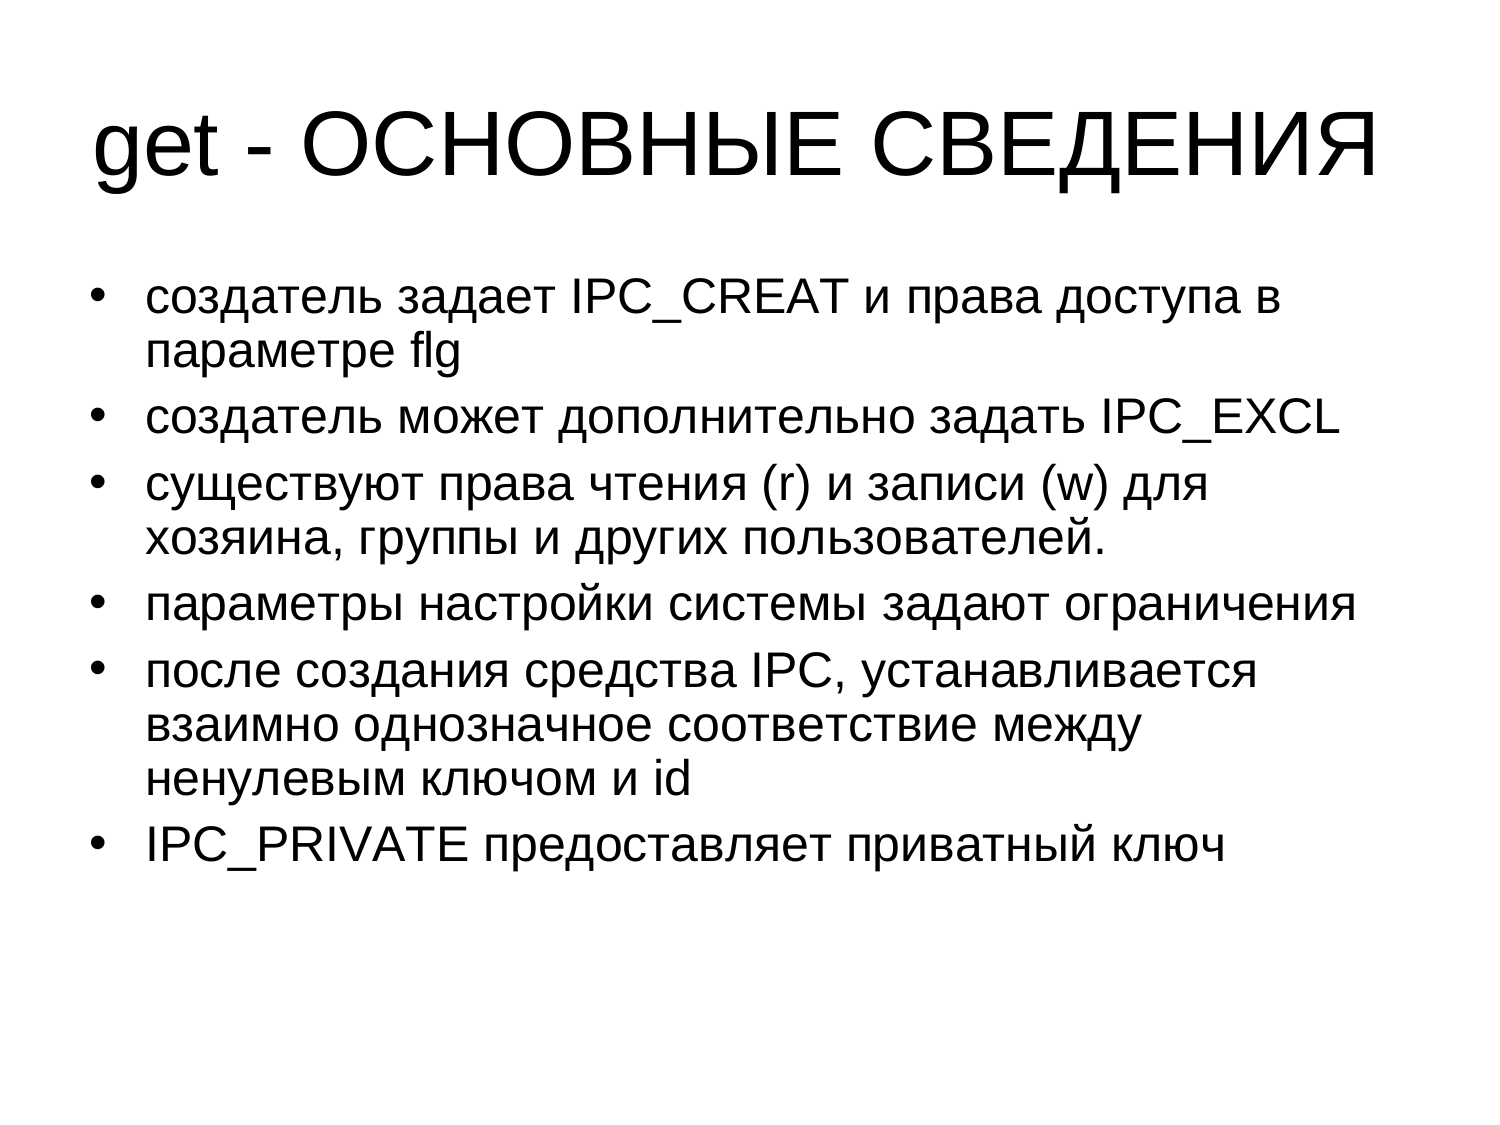

# get - ОСНОВНЫЕ СВЕДЕНИЯ
создатель задает IPC_CREAT и права доступа в параметре flg
создатель может дополнительно задать IPC_EXCL
существуют права чтения (r) и записи (w) для хозяина, группы и других пользователей.
параметры настройки системы задают ограничения
после создания средства IPC, устанавливается взаимно однозначное соответствие между ненулевым ключом и id
IPC_PRIVATE предоставляет приватный ключ